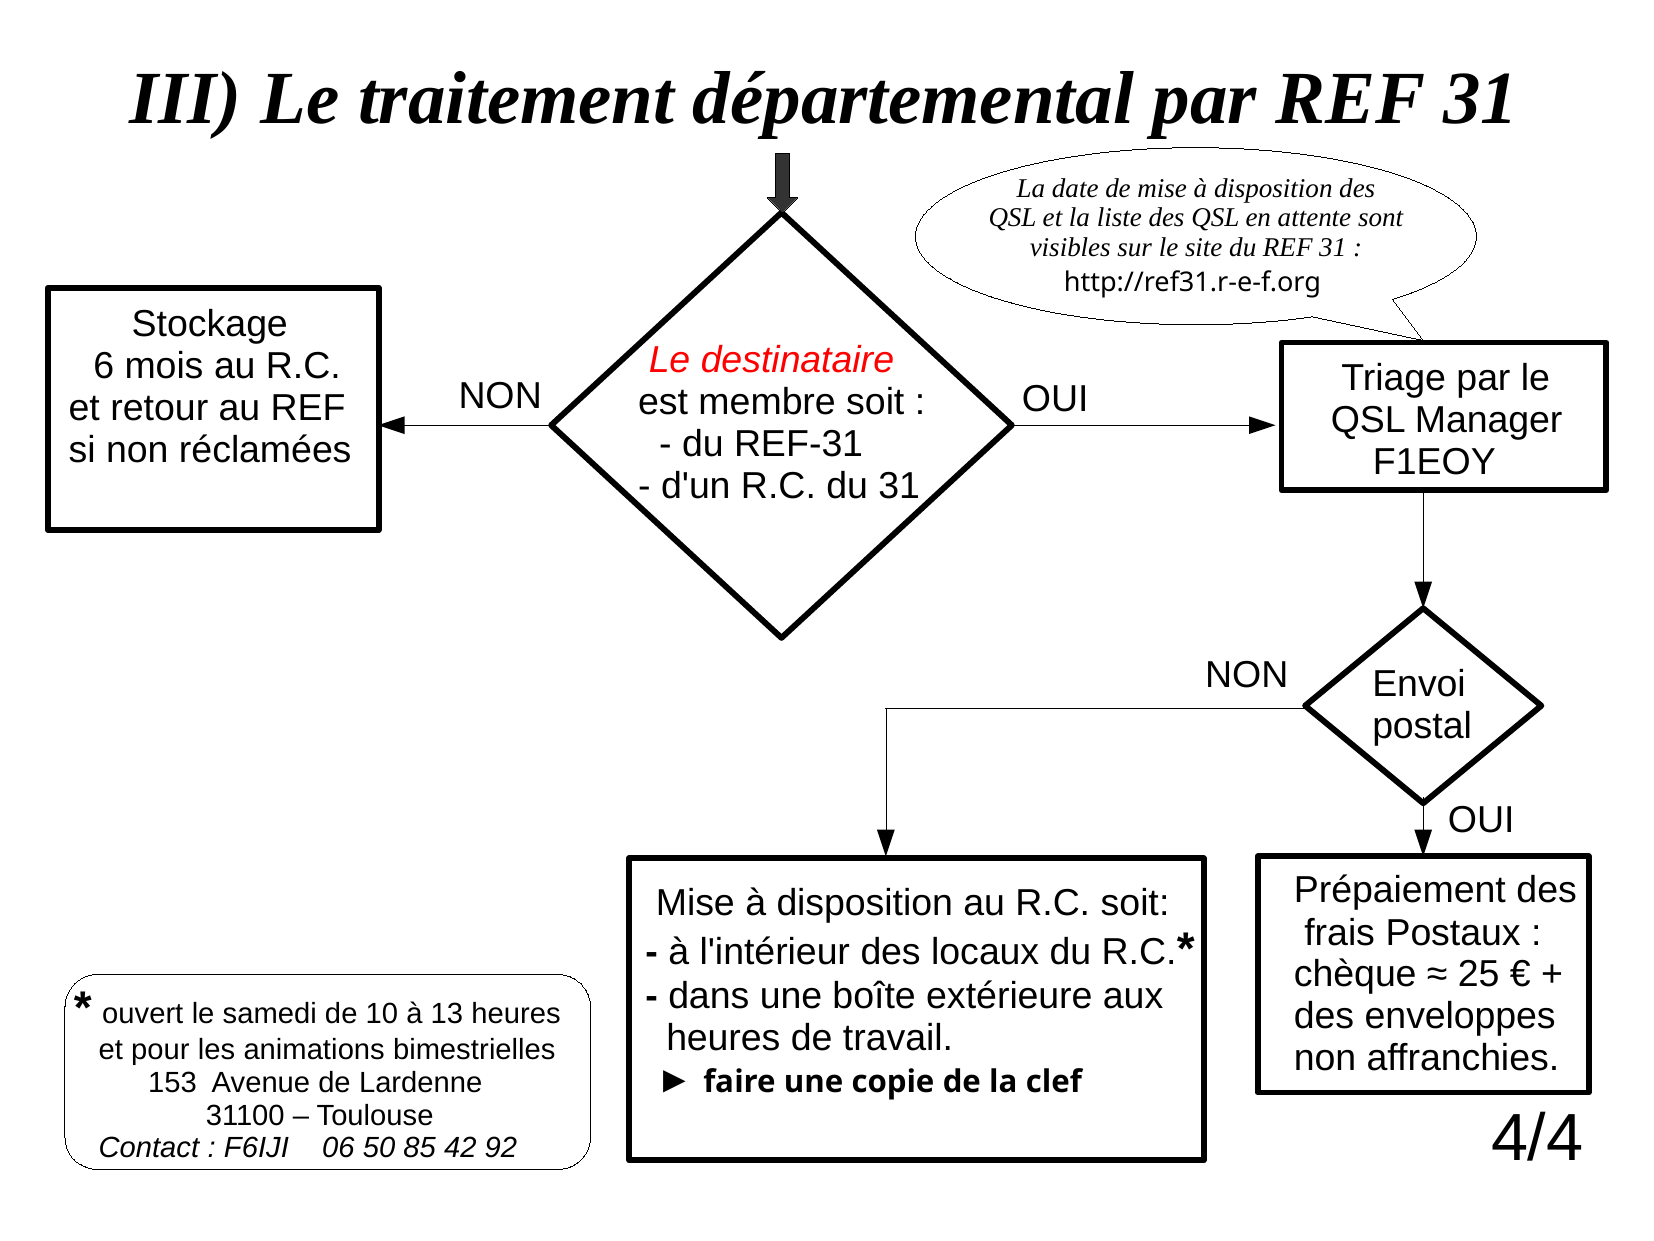

# III) Le traitement départemental par REF 31
La date de mise à disposition des
QSL et la liste des QSL en attente sont
visibles sur le site du REF 31 :
http://ref31.r-e-f.org
 Stockage
 6 mois au R.C.
et retour au REF
si non réclamées
 Le destinataire
 est membre soit :
 - du REF-31
 - d'un R.C. du 31
 Triage par le
 QSL Manager
 F1EOY
NON
OUI
NON
 Envoi
 postal
OUI
 Prépaiement des
 frais Postaux :
 chèque ≈ 25 € +
 des enveloppes
 non affranchies.
 Mise à disposition au R.C. soit:
 - à l'intérieur des locaux du R.C.*
 - dans une boîte extérieure aux
 heures de travail.
 ► faire une copie de la clef
* ouvert le samedi de 10 à 13 heures
 et pour les animations bimestrielles
  153 Avenue de Lardenne
 31100 – Toulouse
 Contact : F6IJI 06 50 85 42 92
4/4